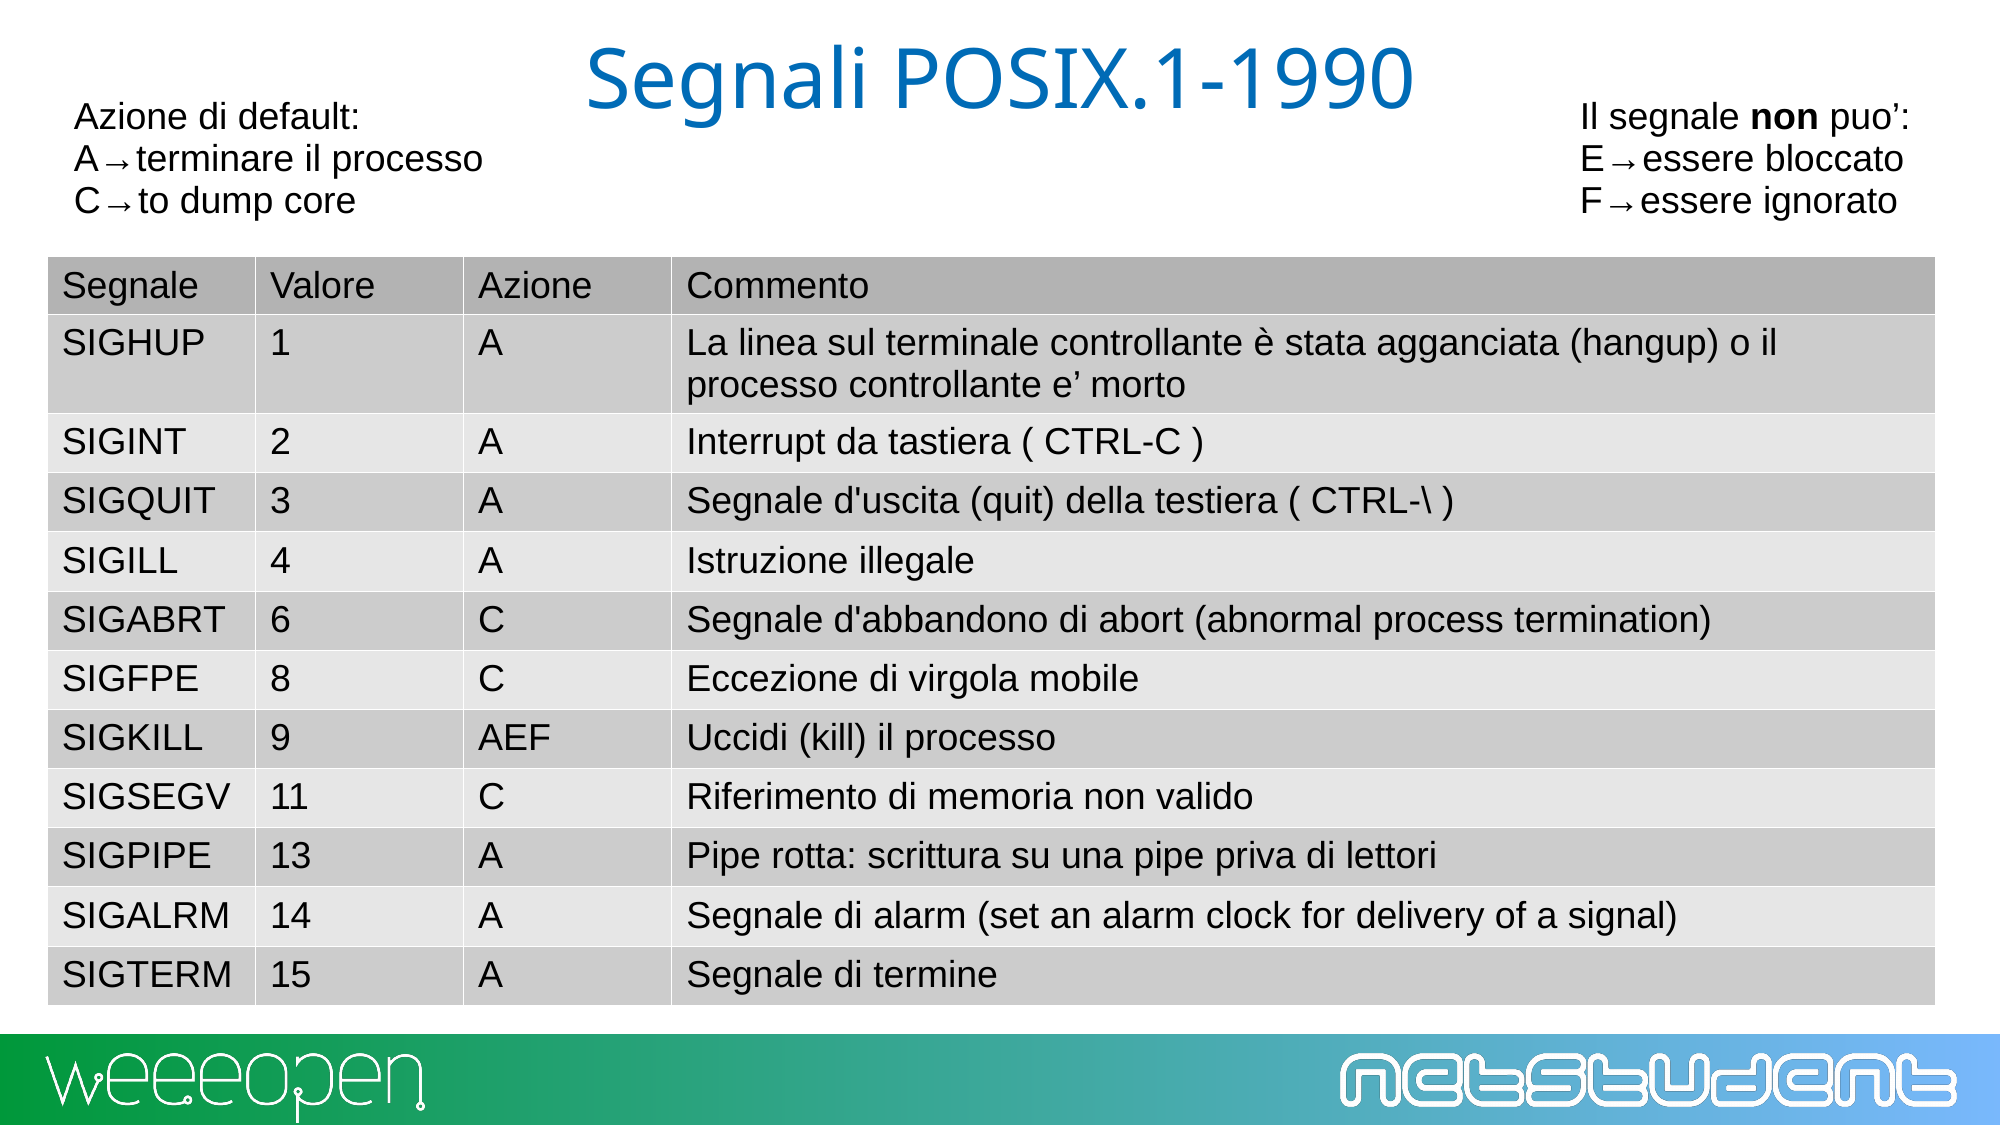

# Segnali POSIX.1-1990
Azione di default:
A→terminare il processo
C→to dump core
Il segnale non puo’:
E→essere bloccato
F→essere ignorato
| Segnale | Valore | Azione | Commento |
| --- | --- | --- | --- |
| SIGHUP | 1 | A | La linea sul terminale controllante è stata agganciata (hangup) o il processo controllante e’ morto |
| SIGINT | 2 | A | Interrupt da tastiera ( CTRL-C ) |
| SIGQUIT | 3 | A | Segnale d'uscita (quit) della testiera ( CTRL-\ ) |
| SIGILL | 4 | A | Istruzione illegale |
| SIGABRT | 6 | C | Segnale d'abbandono di abort (abnormal process termination) |
| SIGFPE | 8 | C | Eccezione di virgola mobile |
| SIGKILL | 9 | AEF | Uccidi (kill) il processo |
| SIGSEGV | 11 | C | Riferimento di memoria non valido |
| SIGPIPE | 13 | A | Pipe rotta: scrittura su una pipe priva di lettori |
| SIGALRM | 14 | A | Segnale di alarm (set an alarm clock for delivery of a signal) |
| SIGTERM | 15 | A | Segnale di termine |